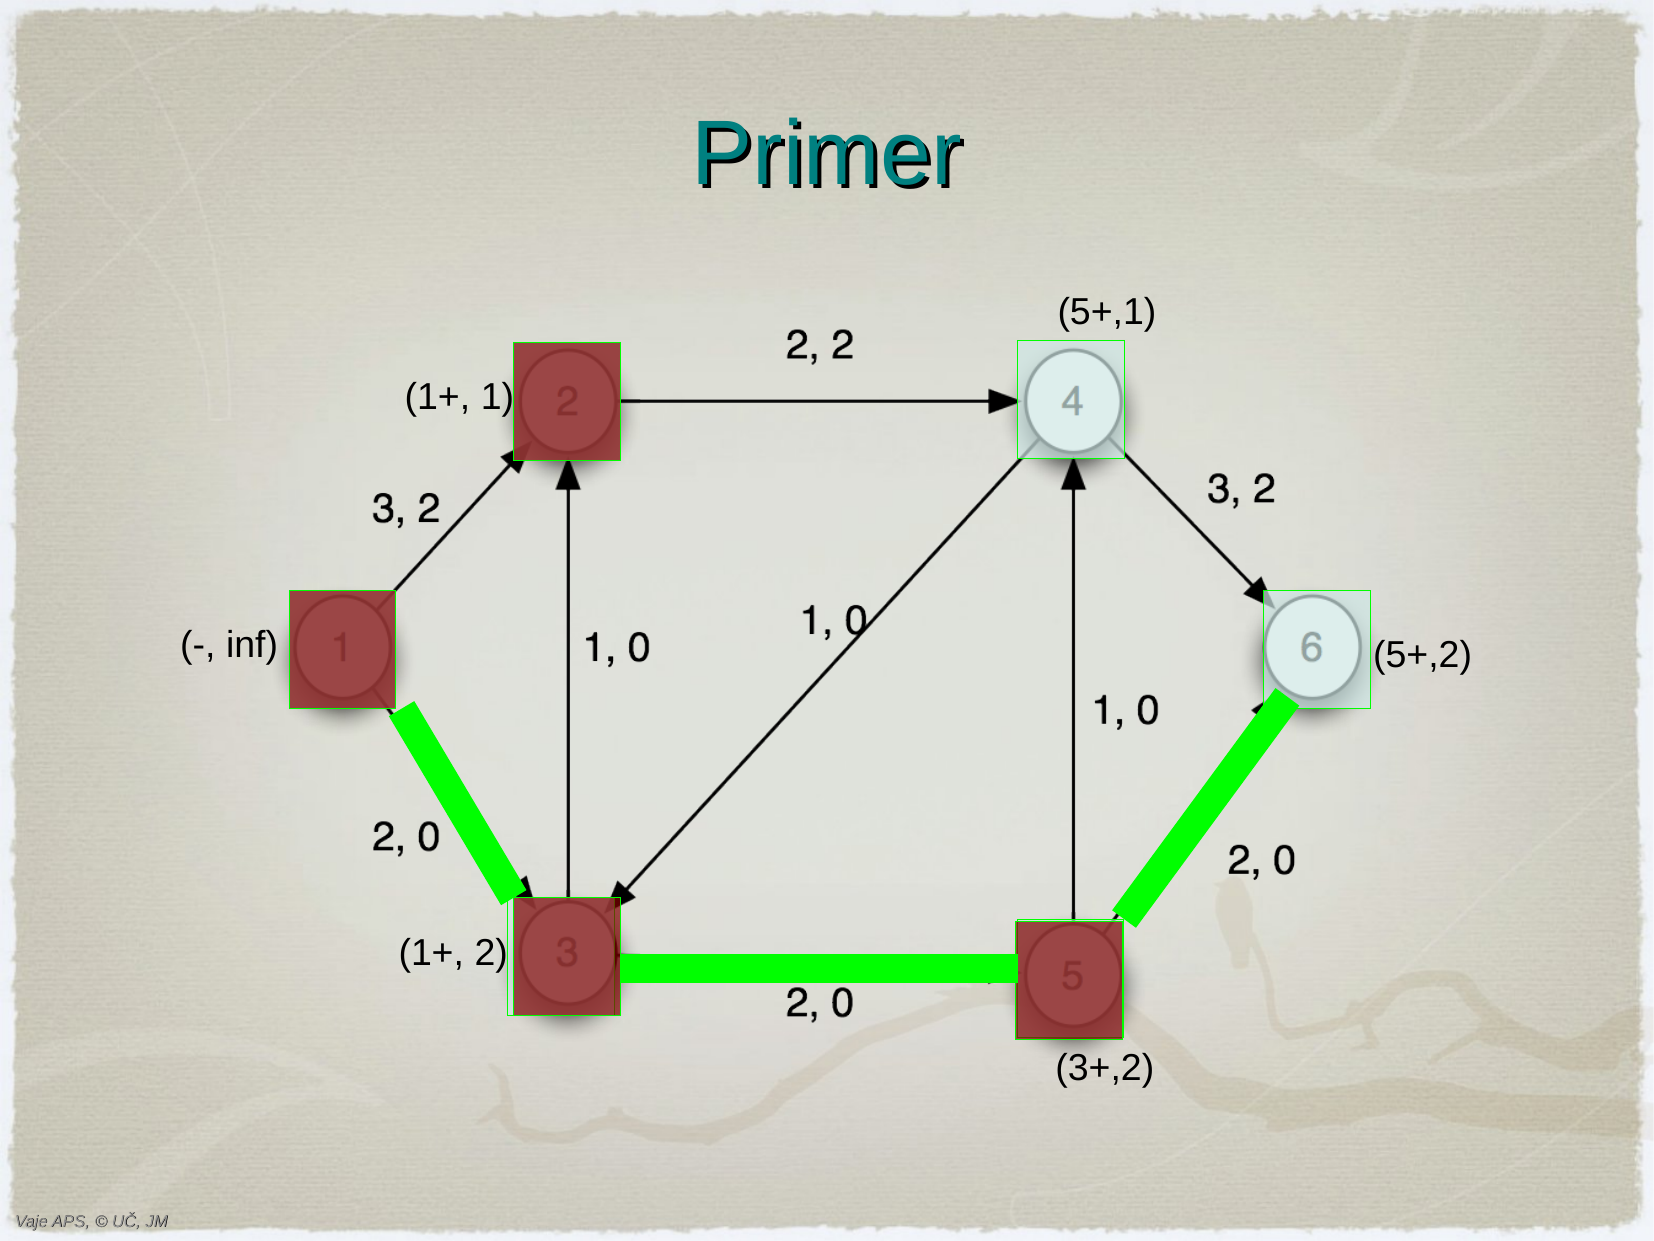

# Primer
(5+,1)
(1+, 1)
(-, inf)
(5+,2)
(1+, 2)
(3+,2)